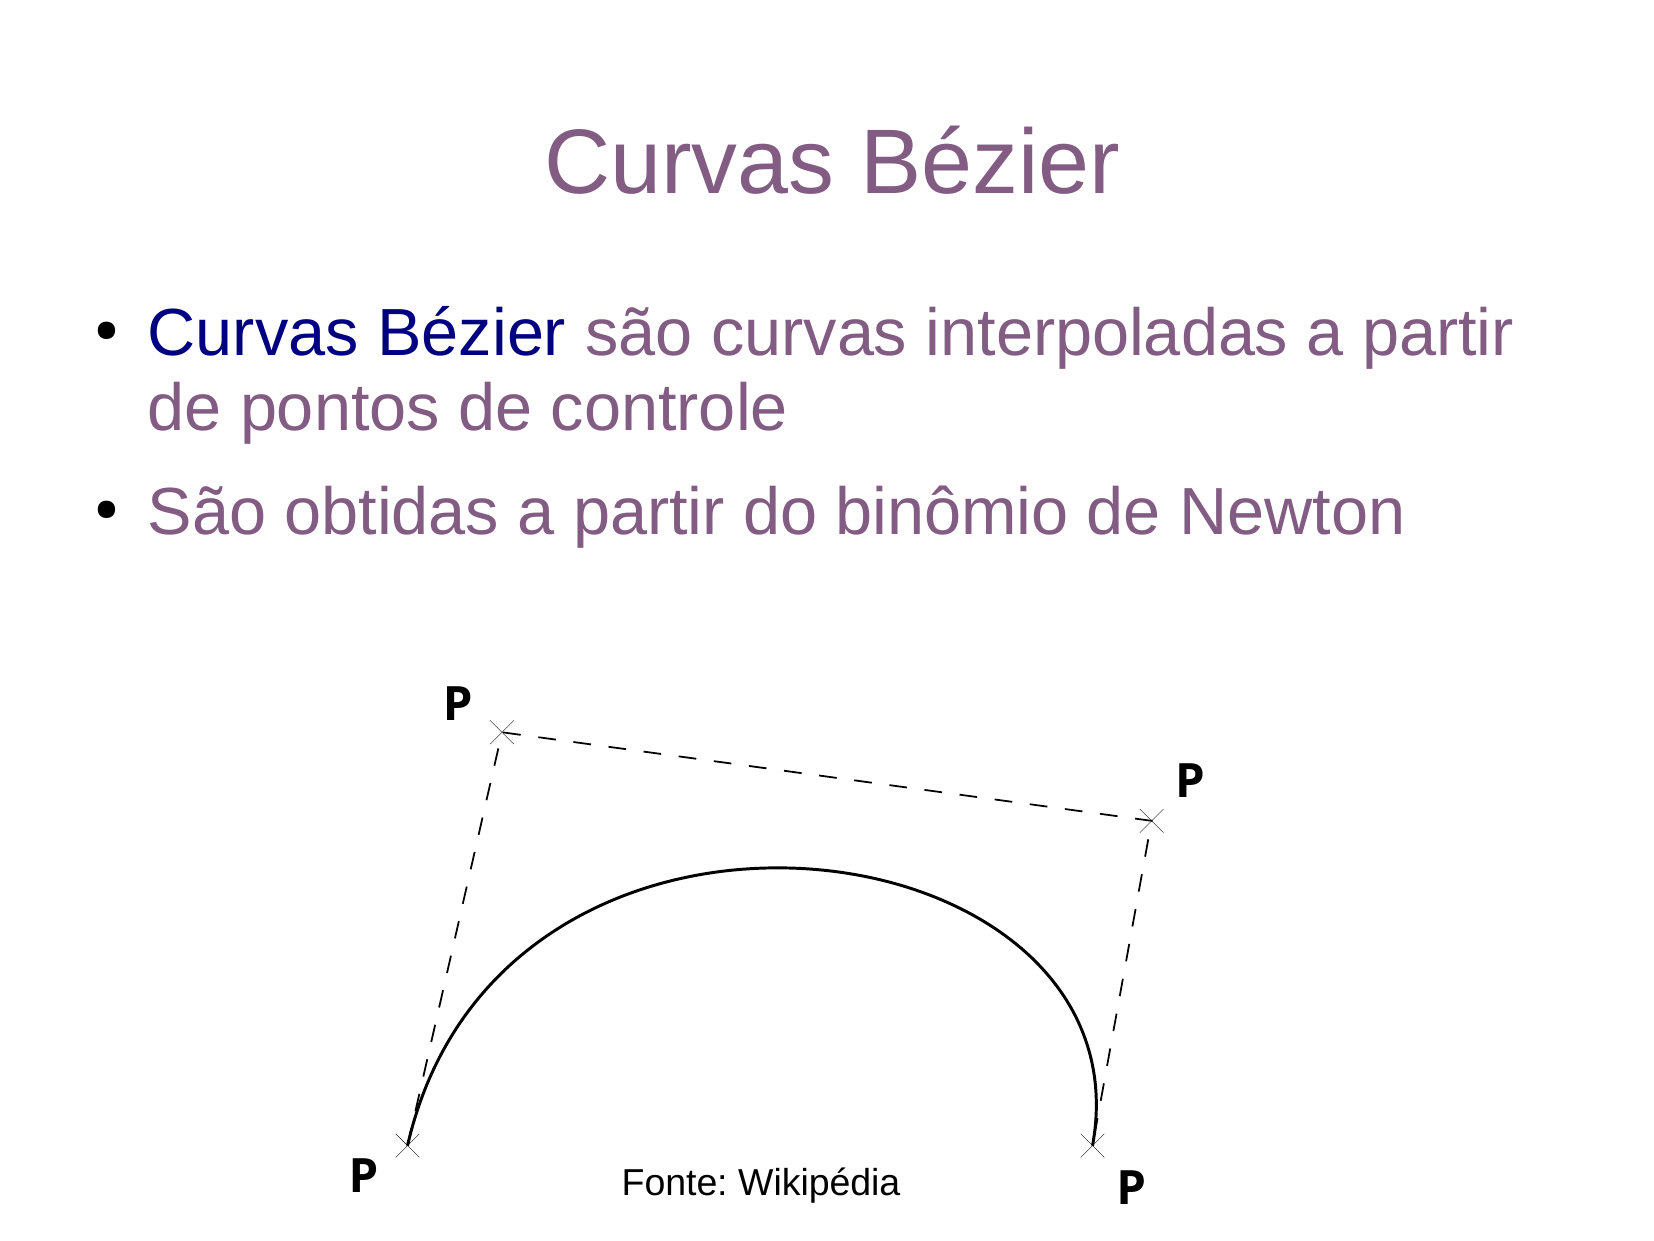

# Curvas Bézier
Curvas Bézier são curvas interpoladas a partir de pontos de controle
São obtidas a partir do binômio de Newton
Fonte: Wikipédia